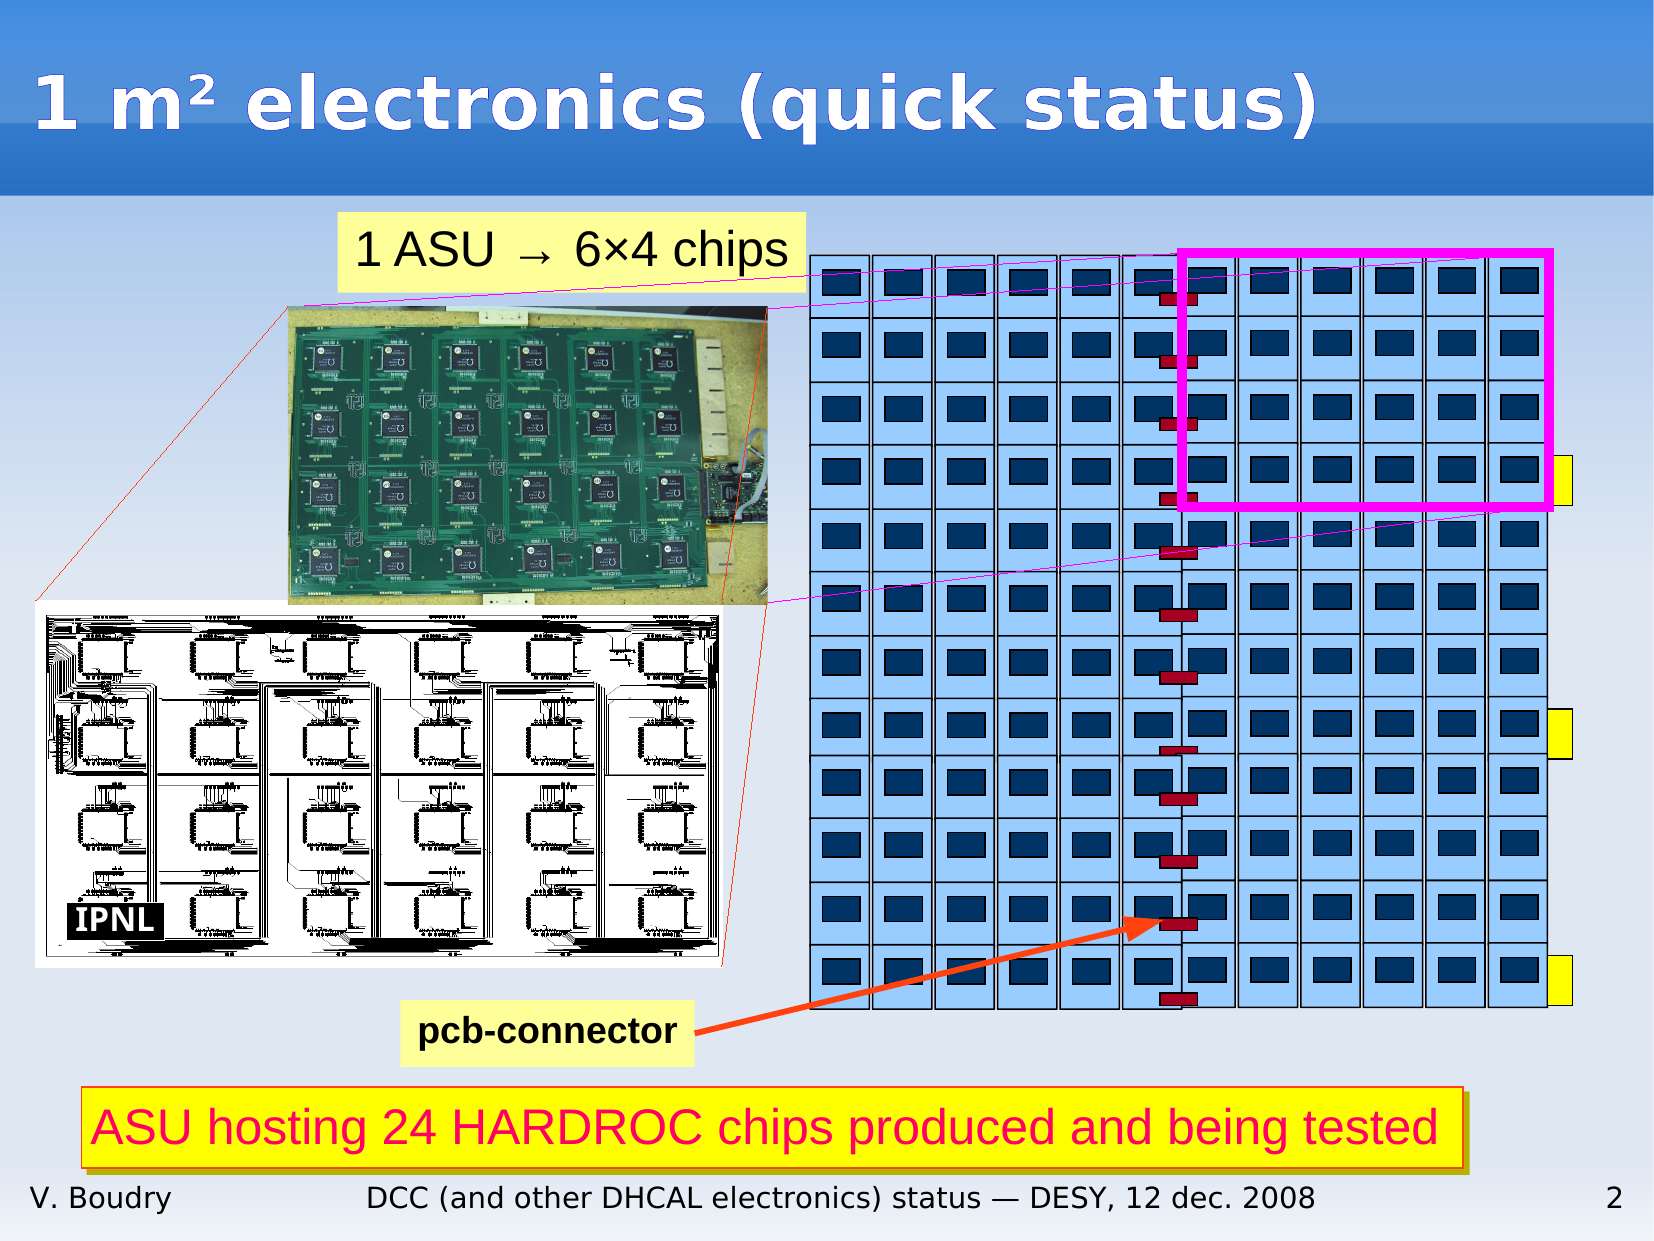

# 1 m² electronics (quick status)
1 ASU → 6×4 chips
IPNL
pcb-connector
ASU hosting 24 HARDROC chips produced and being tested
DCC (and other DHCAL electronics) status — DESY, 12 dec. 2008
2